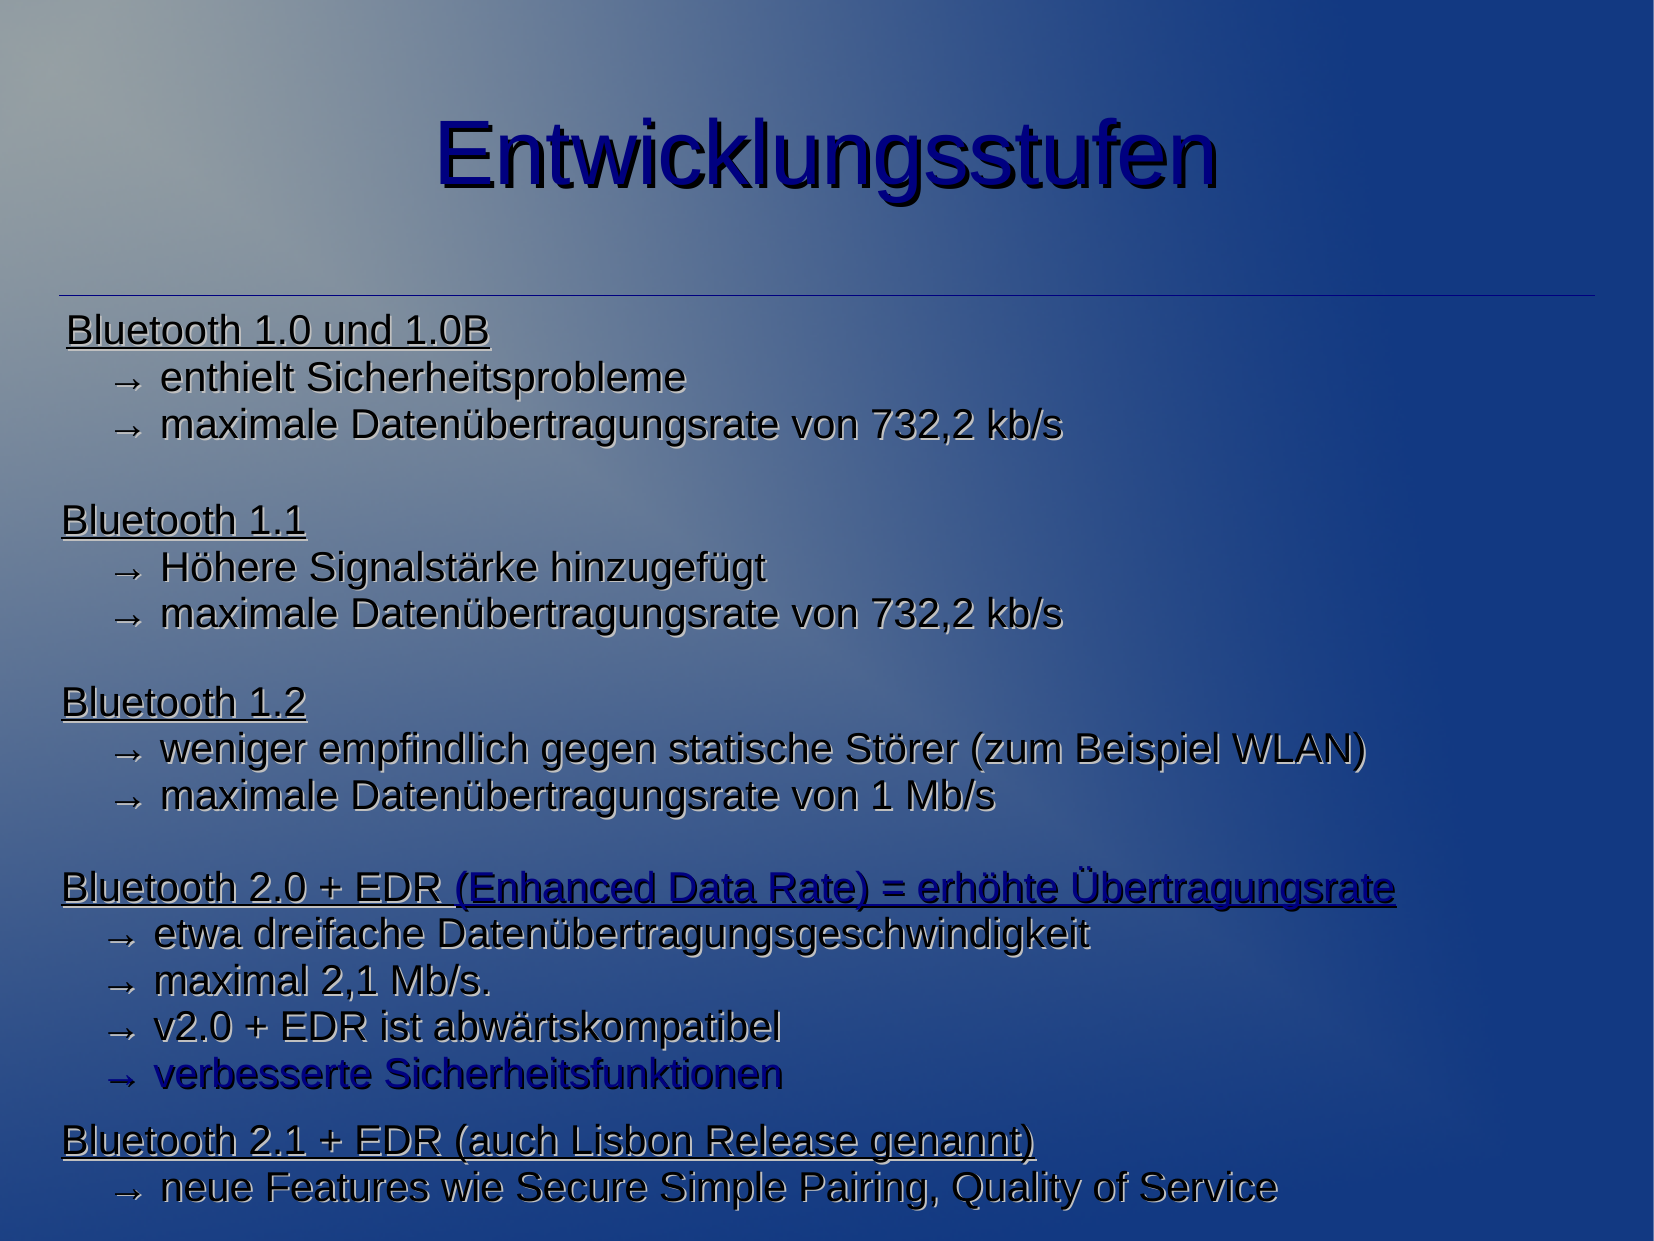

# Entwicklungsstufen
 Bluetooth 1.0 und 1.0B
 → enthielt Sicherheitsprobleme
 → maximale Datenübertragungsrate von 732,2 kb/s
 Bluetooth 1.1
 → Höhere Signalstärke hinzugefügt
 → maximale Datenübertragungsrate von 732,2 kb/s
 Bluetooth 1.2
 → weniger empfindlich gegen statische Störer (zum Beispiel WLAN)
 → maximale Datenübertragungsrate von 1 Mb/s
 Bluetooth 2.0 + EDR (Enhanced Data Rate) = erhöhte Übertragungsrate
	 → etwa dreifache Datenübertragungsgeschwindigkeit
	 → maximal 2,1 Mb/s.
	 → v2.0 + EDR ist abwärtskompatibel
	 → verbesserte Sicherheitsfunktionen
 Bluetooth 2.1 + EDR (auch Lisbon Release genannt)
 → neue Features wie Secure Simple Pairing, Quality of Service